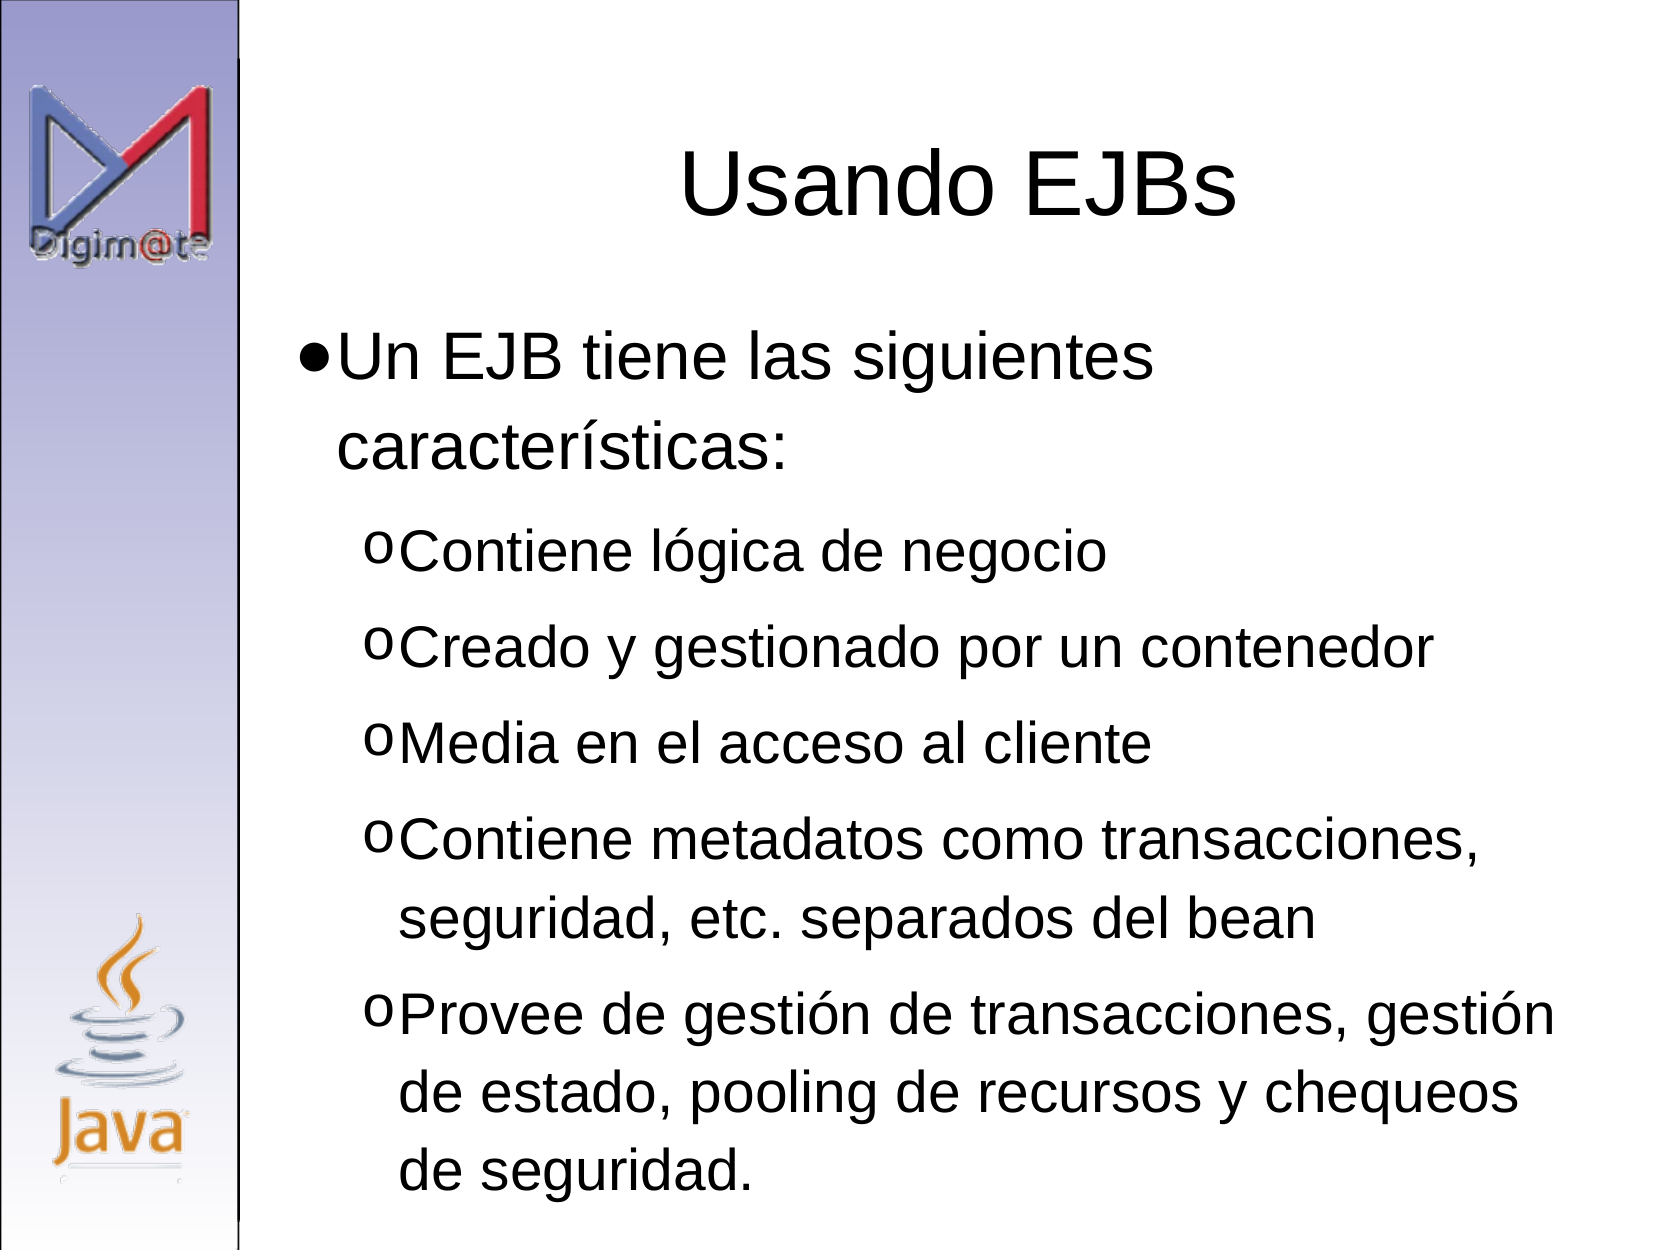

# Usando EJBs
Un EJB tiene las siguientes características:
Contiene lógica de negocio
Creado y gestionado por un contenedor
Media en el acceso al cliente
Contiene metadatos como transacciones, seguridad, etc. separados del bean
Provee de gestión de transacciones, gestión de estado, pooling de recursos y chequeos de seguridad.